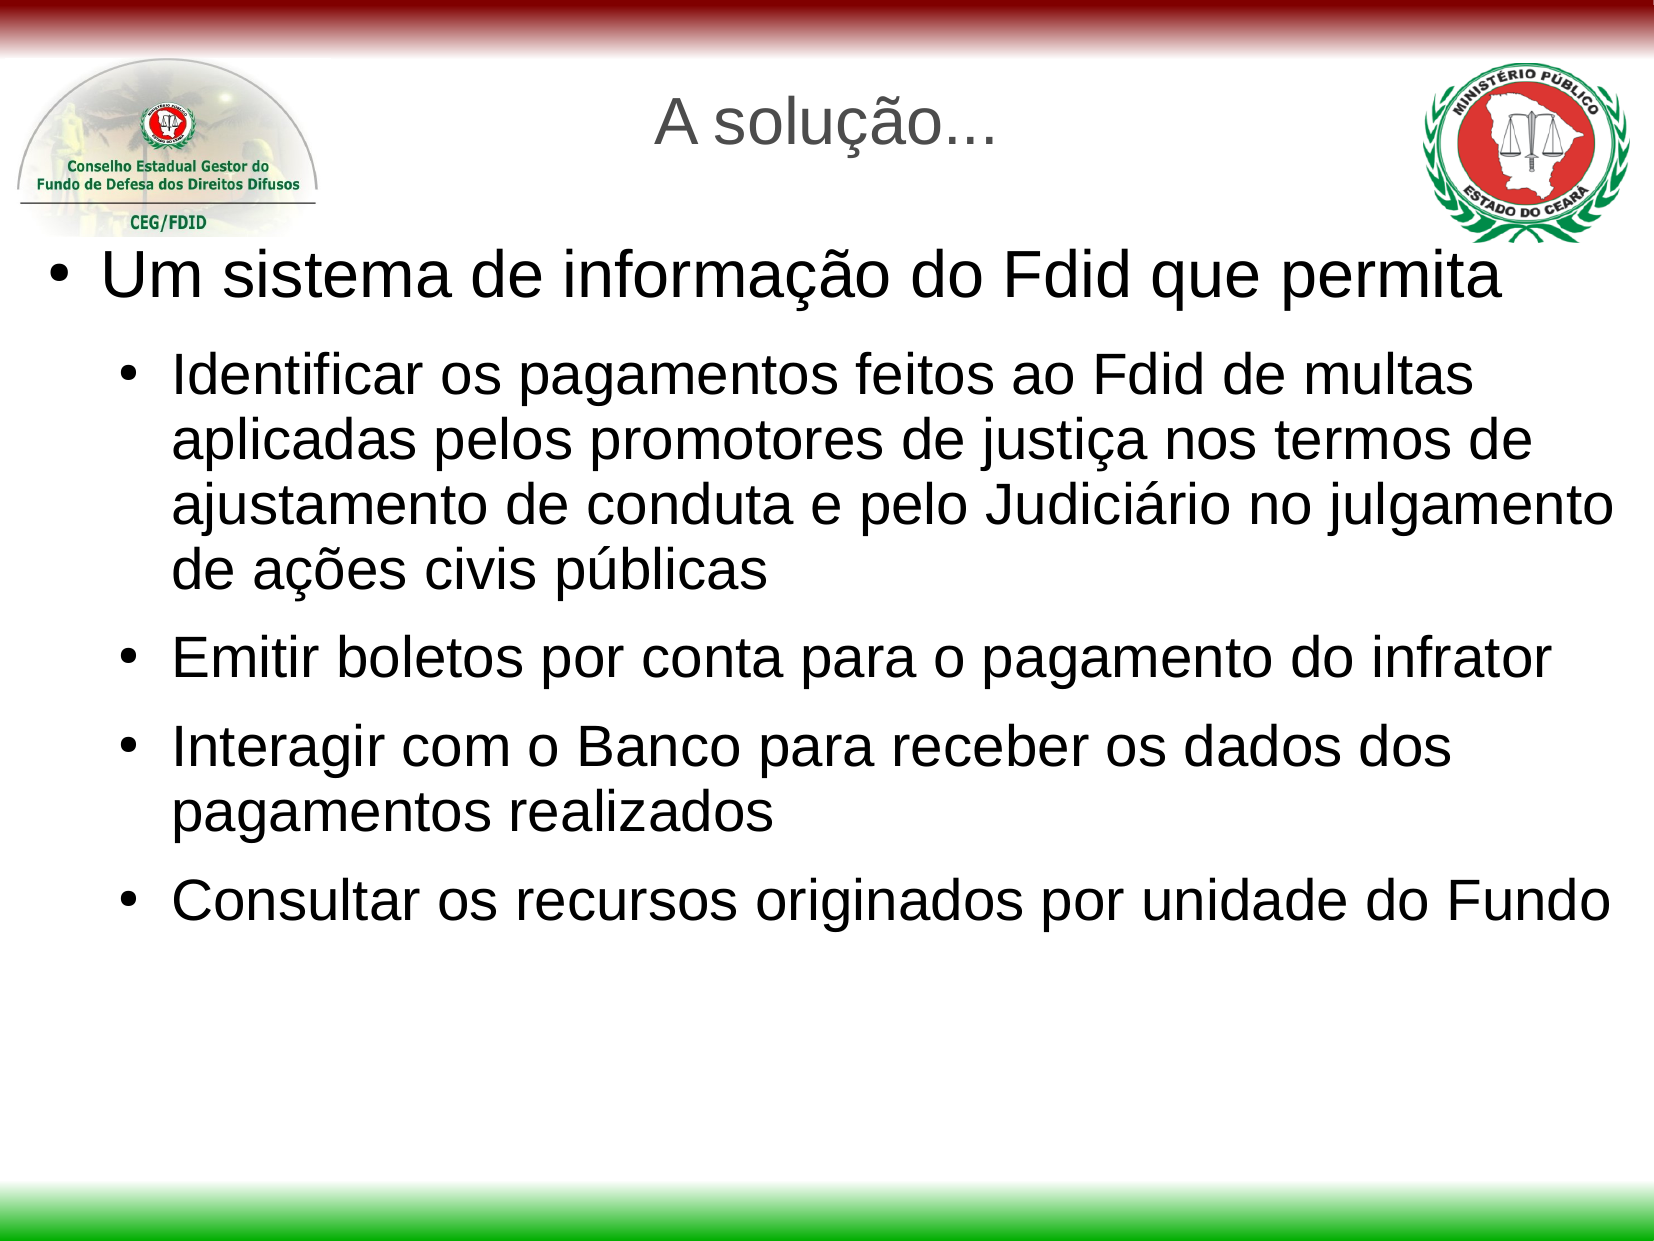

# A solução...
Um sistema de informação do Fdid que permita
Identificar os pagamentos feitos ao Fdid de multas aplicadas pelos promotores de justiça nos termos de ajustamento de conduta e pelo Judiciário no julgamento de ações civis públicas
Emitir boletos por conta para o pagamento do infrator
Interagir com o Banco para receber os dados dos pagamentos realizados
Consultar os recursos originados por unidade do Fundo